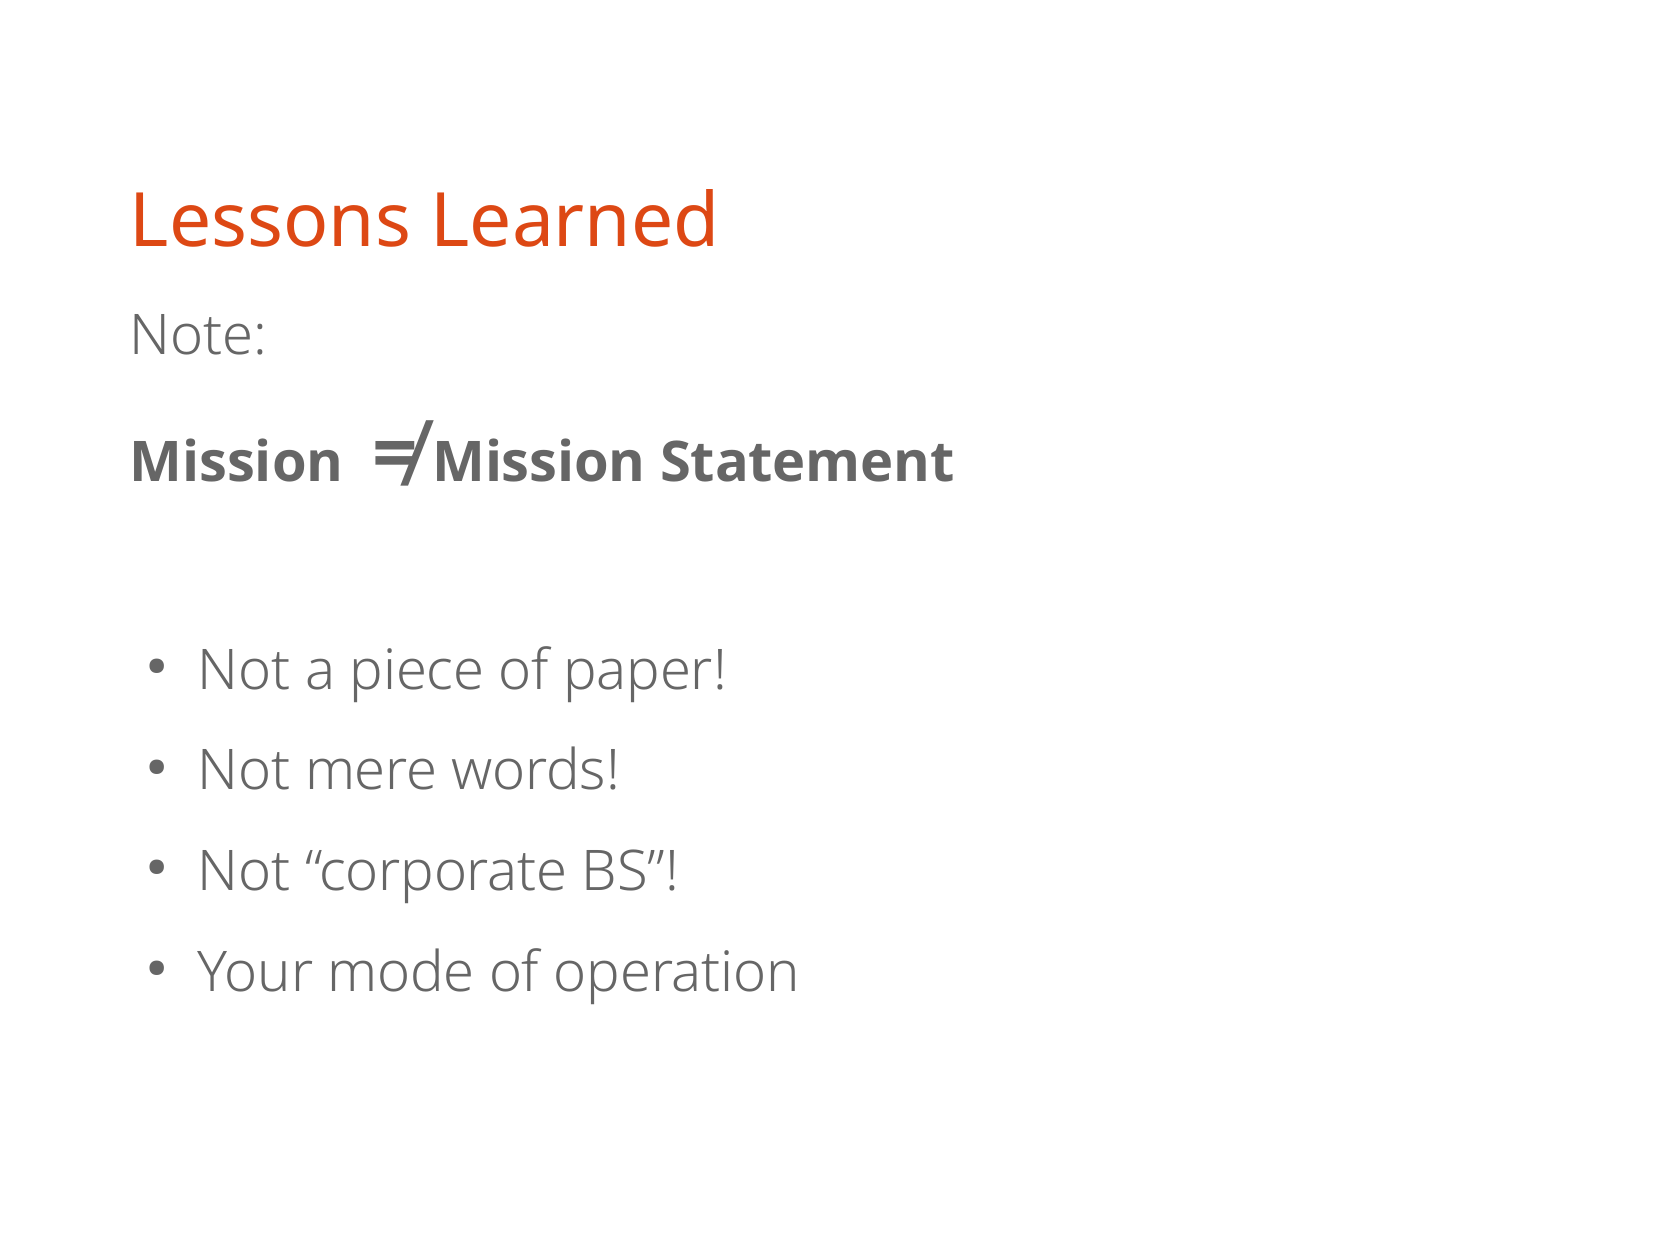

# Lessons Learned
Note:
Mission ≠ Mission Statement
Not a piece of paper!
Not mere words!
Not “corporate BS”!
Your mode of operation